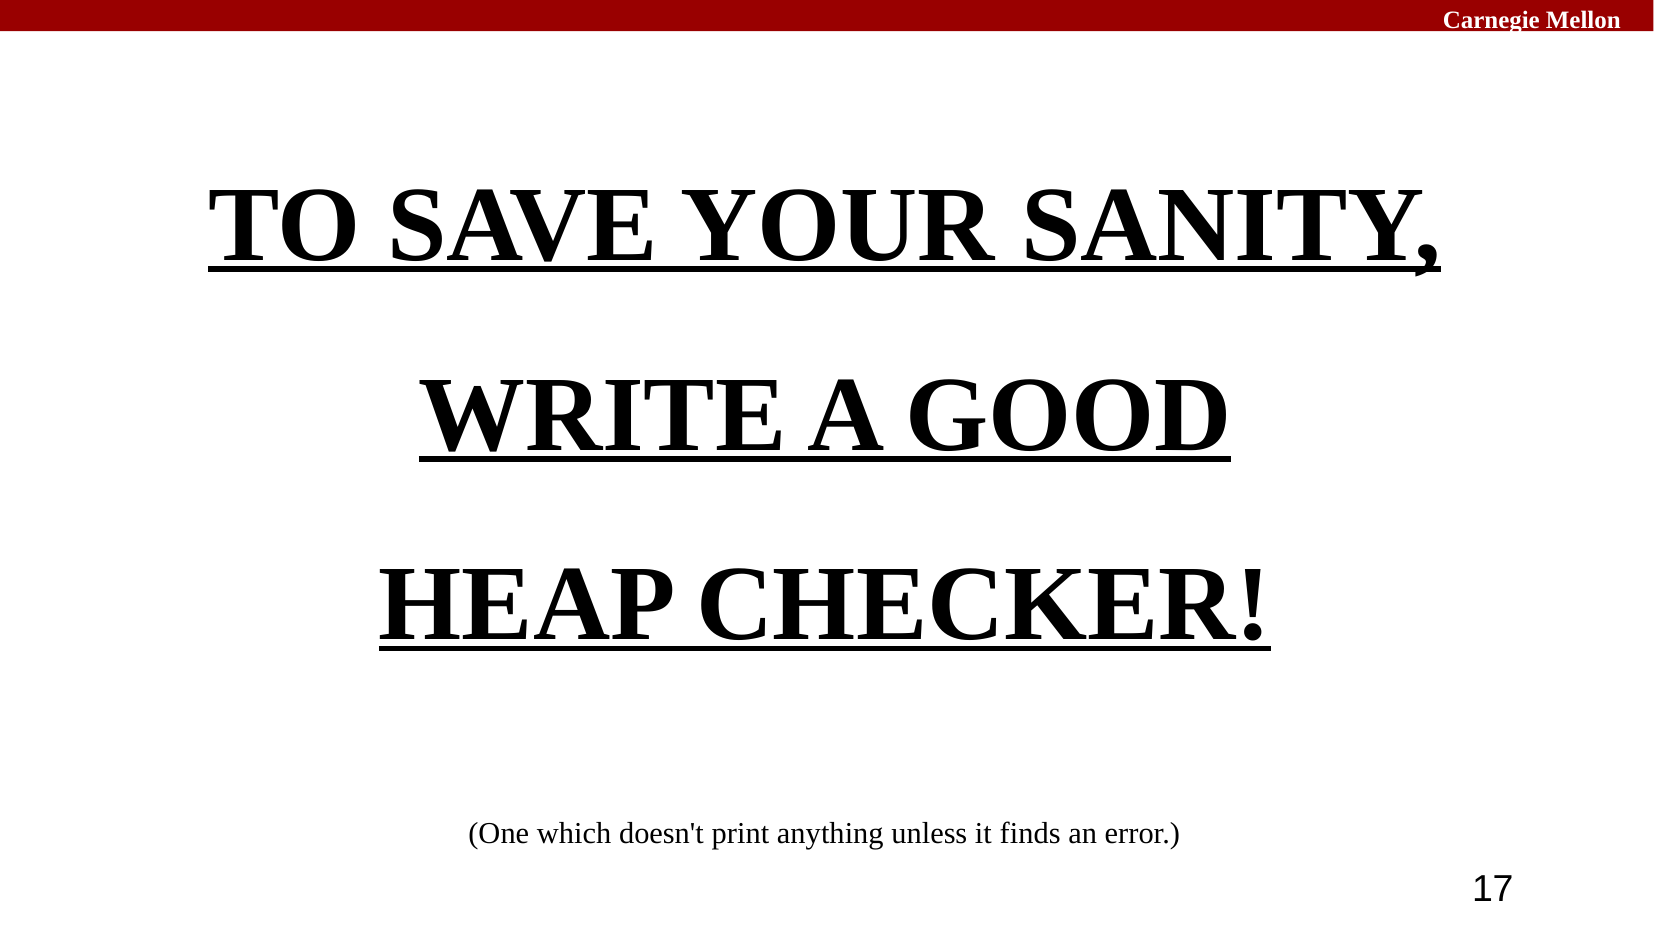

# TO SAVE YOUR SANITY,
WRITE A GOOD
HEAP CHECKER!
(One which doesn't print anything unless it finds an error.)